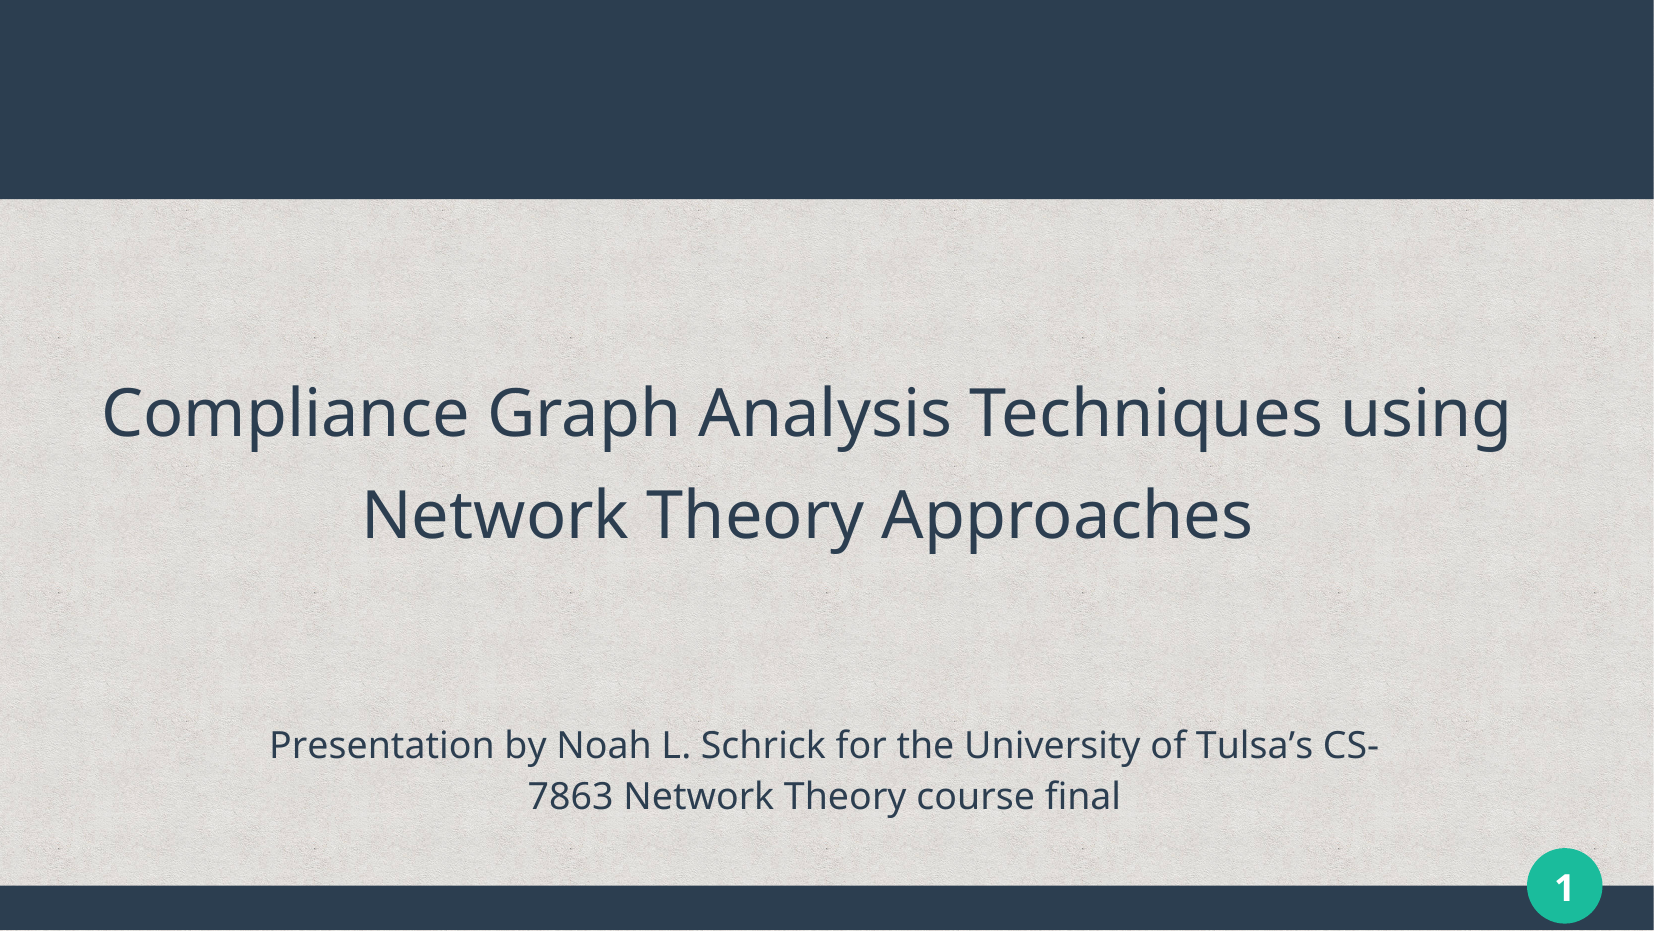

# Compliance Graph Analysis Techniques using Network Theory Approaches
Presentation by Noah L. Schrick for the University of Tulsa’s CS-7863 Network Theory course final